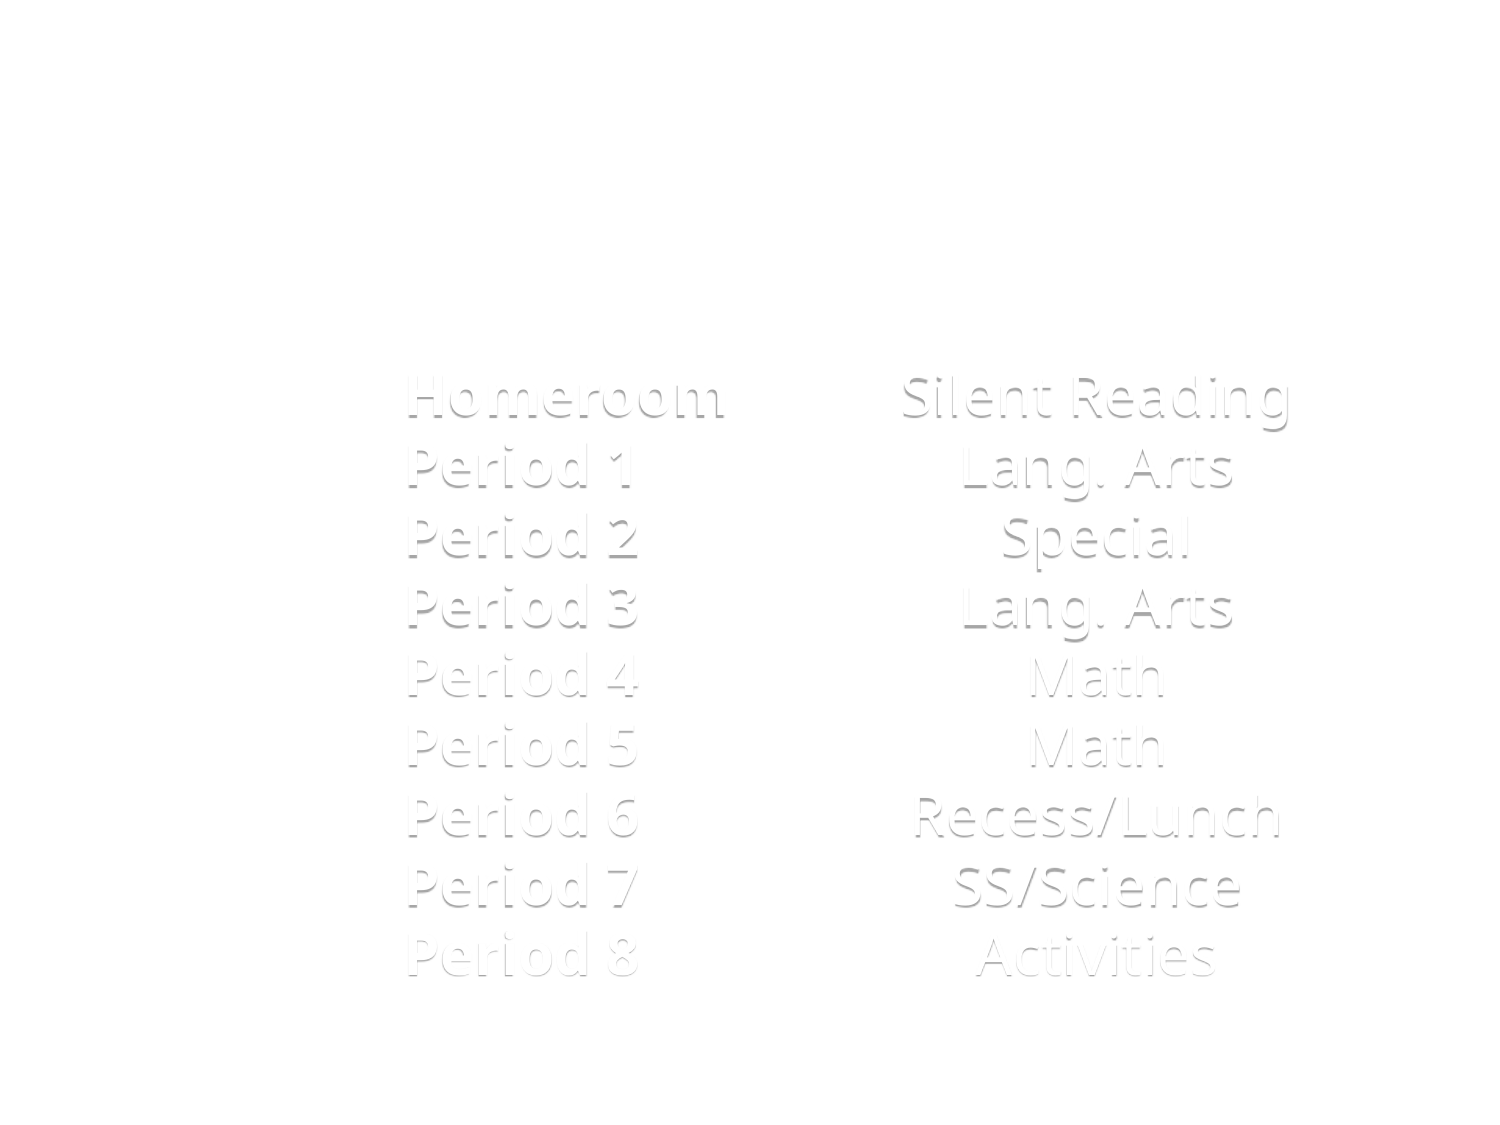

Homeroom
Period 1
Period 2
Period 3
Period 4
Period 5
Period 6
Period 7
Period 8
Silent Reading
Lang. Arts
Special
Lang. Arts
Math
Math
Recess/Lunch
SS/Science
Activities